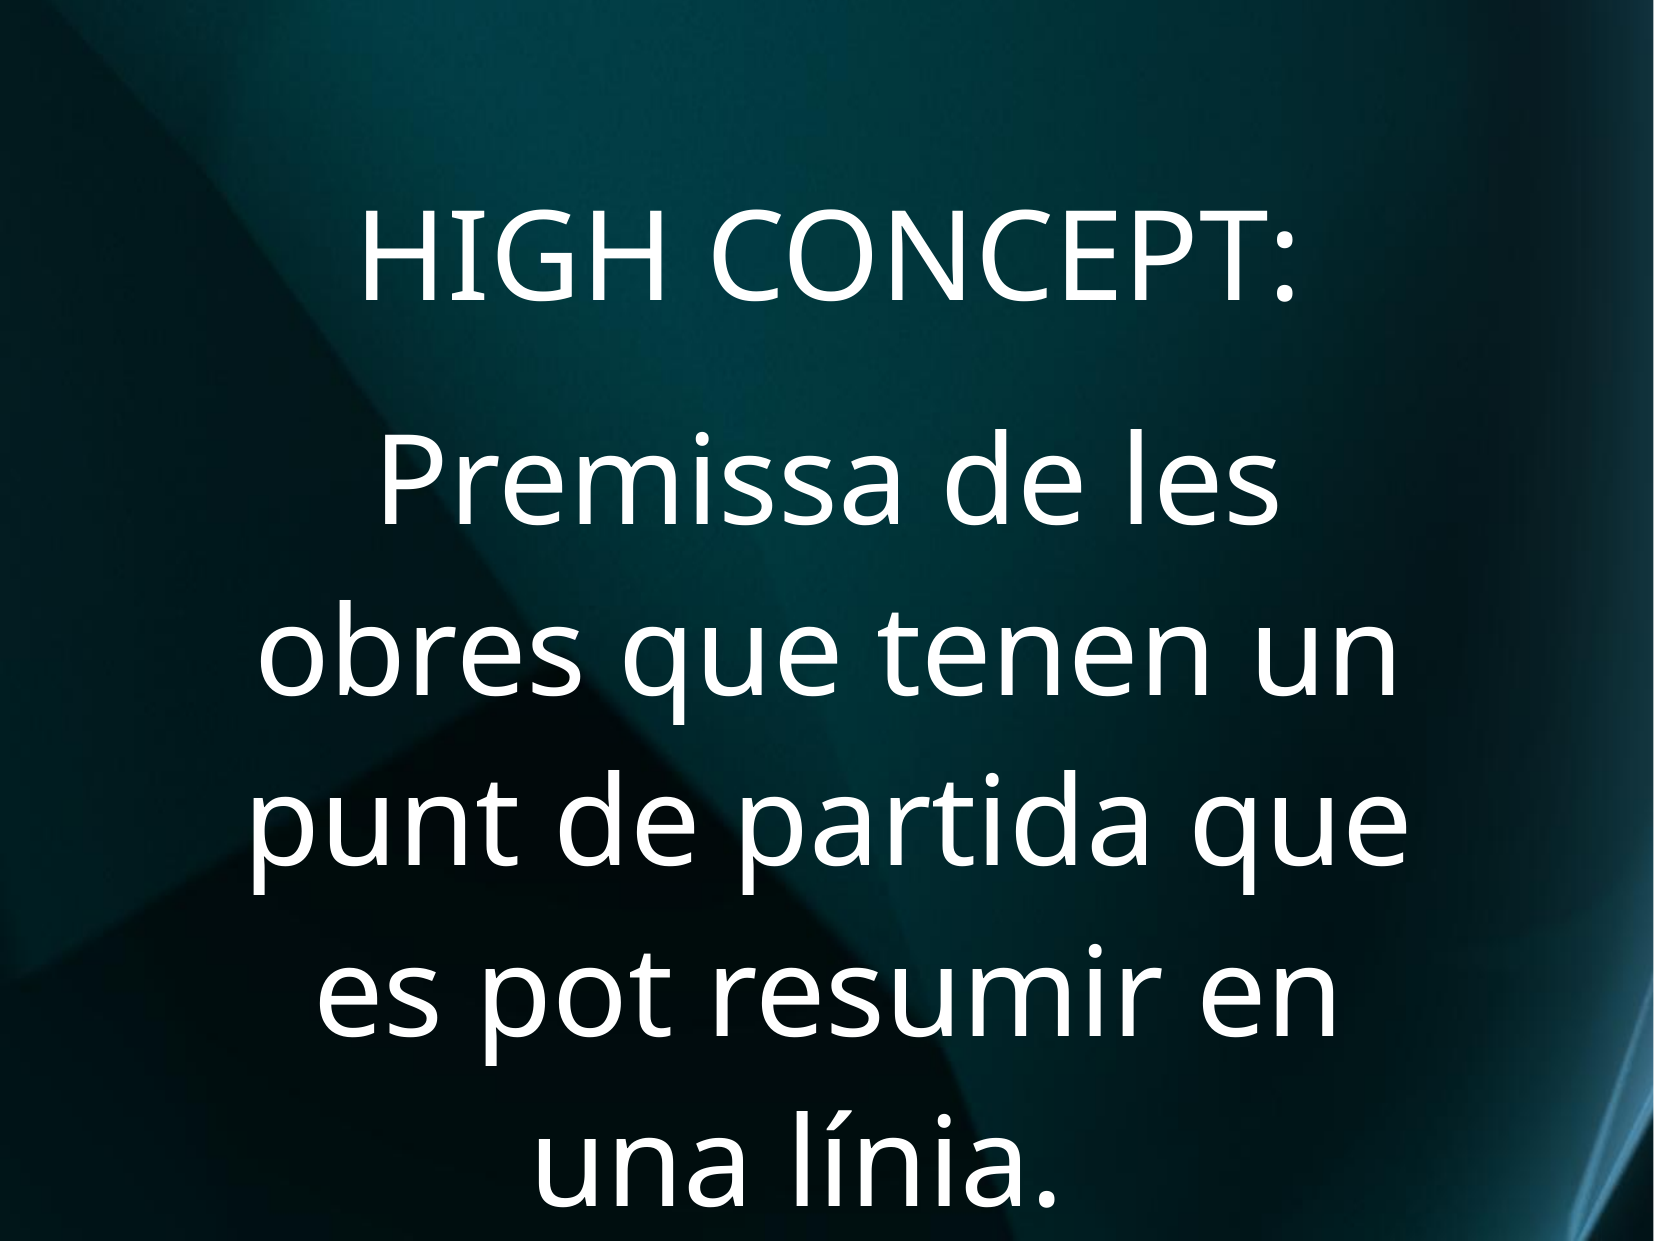

HIGH CONCEPT:
Premissa de les obres que tenen un punt de partida que es pot resumir en una línia.
Sovint del tipus
”Què passaria si...”